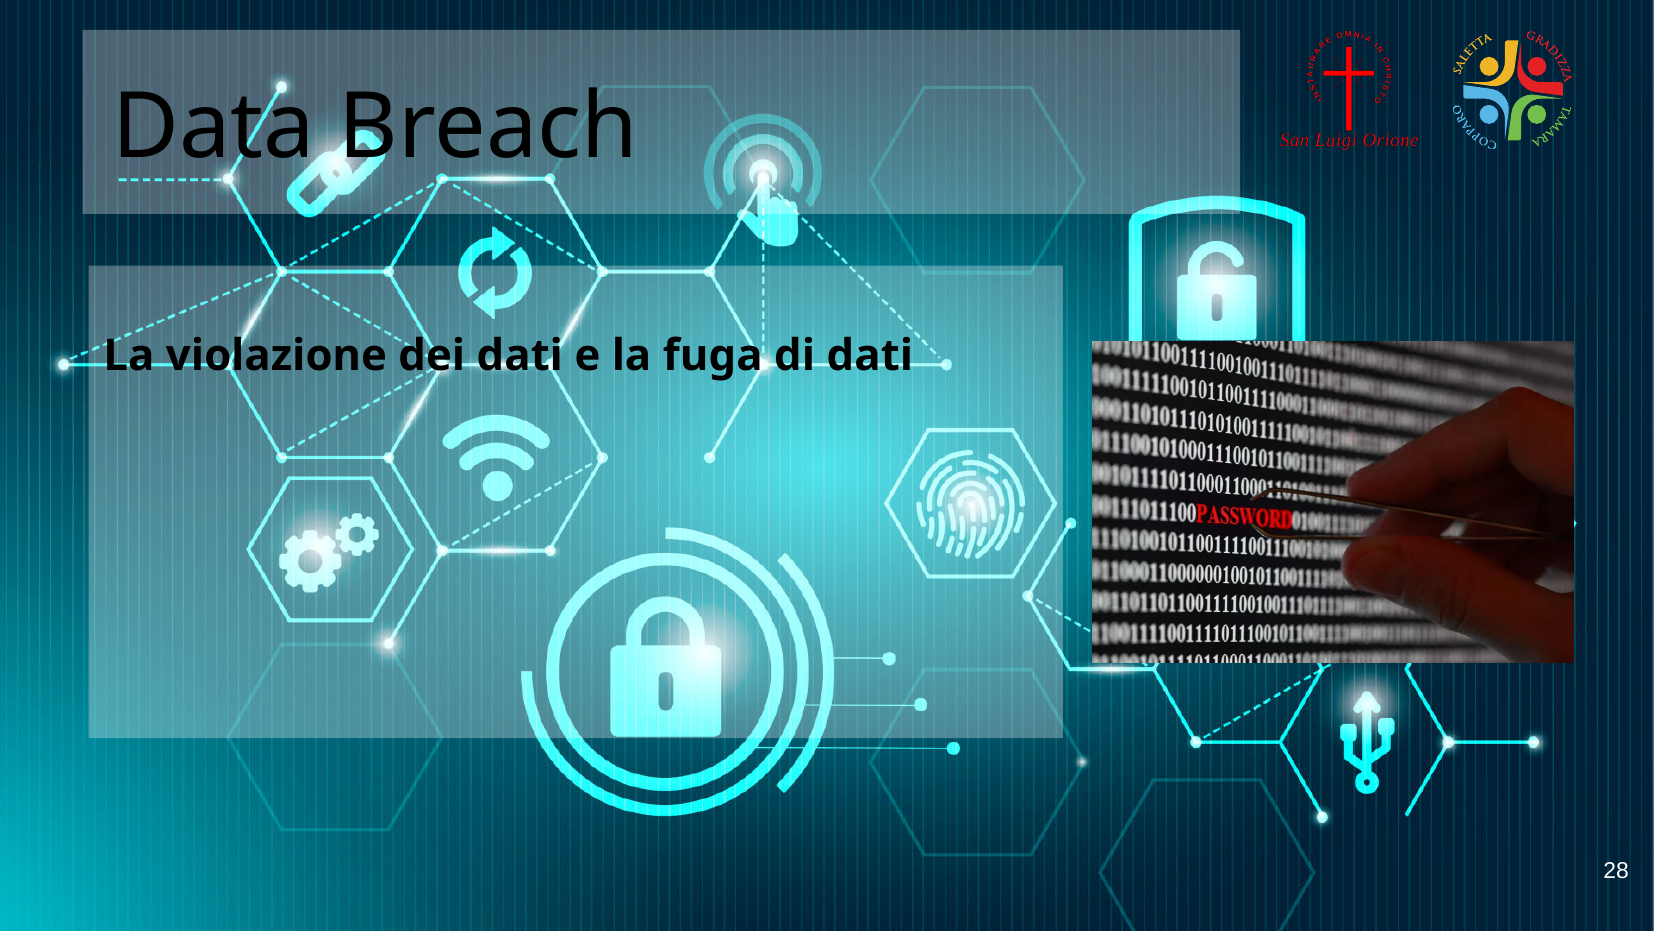

# Data Breach
La violazione dei dati e la fuga di dati